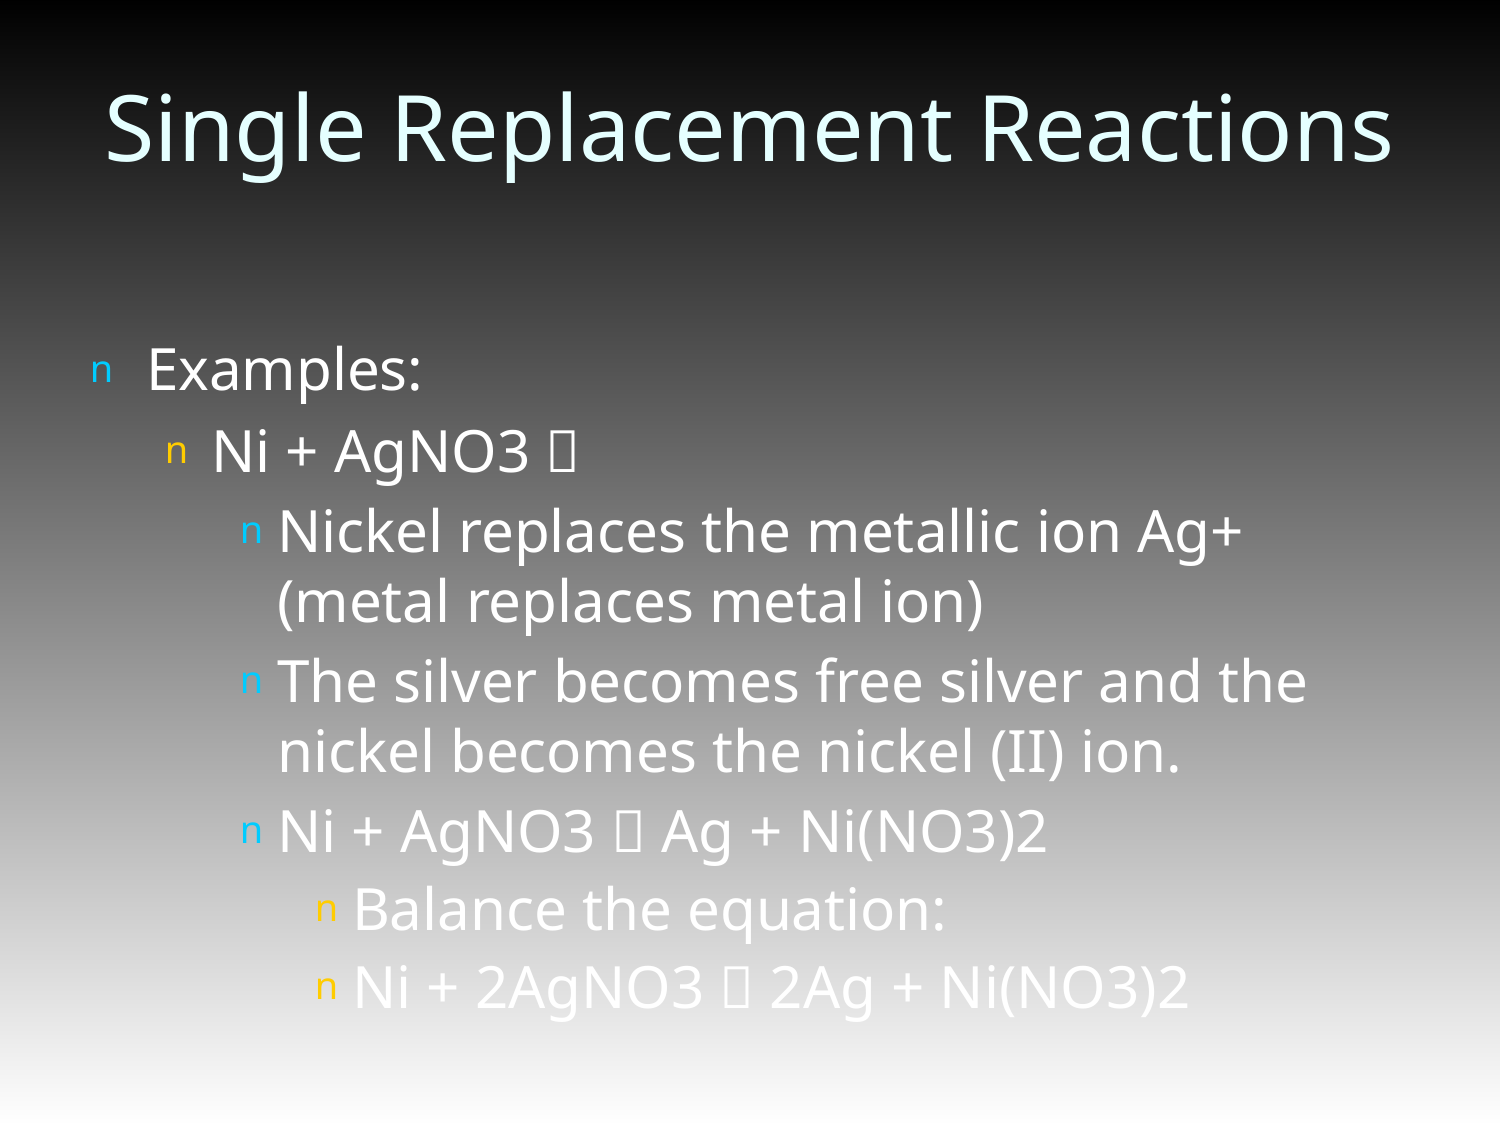

# Single Replacement Reactions
Examples:
Ni + AgNO3 
Nickel replaces the metallic ion Ag+ (metal replaces metal ion)
The silver becomes free silver and the nickel becomes the nickel (II) ion.
Ni + AgNO3  Ag + Ni(NO3)2
Balance the equation:
Ni + 2AgNO3  2Ag + Ni(NO3)2